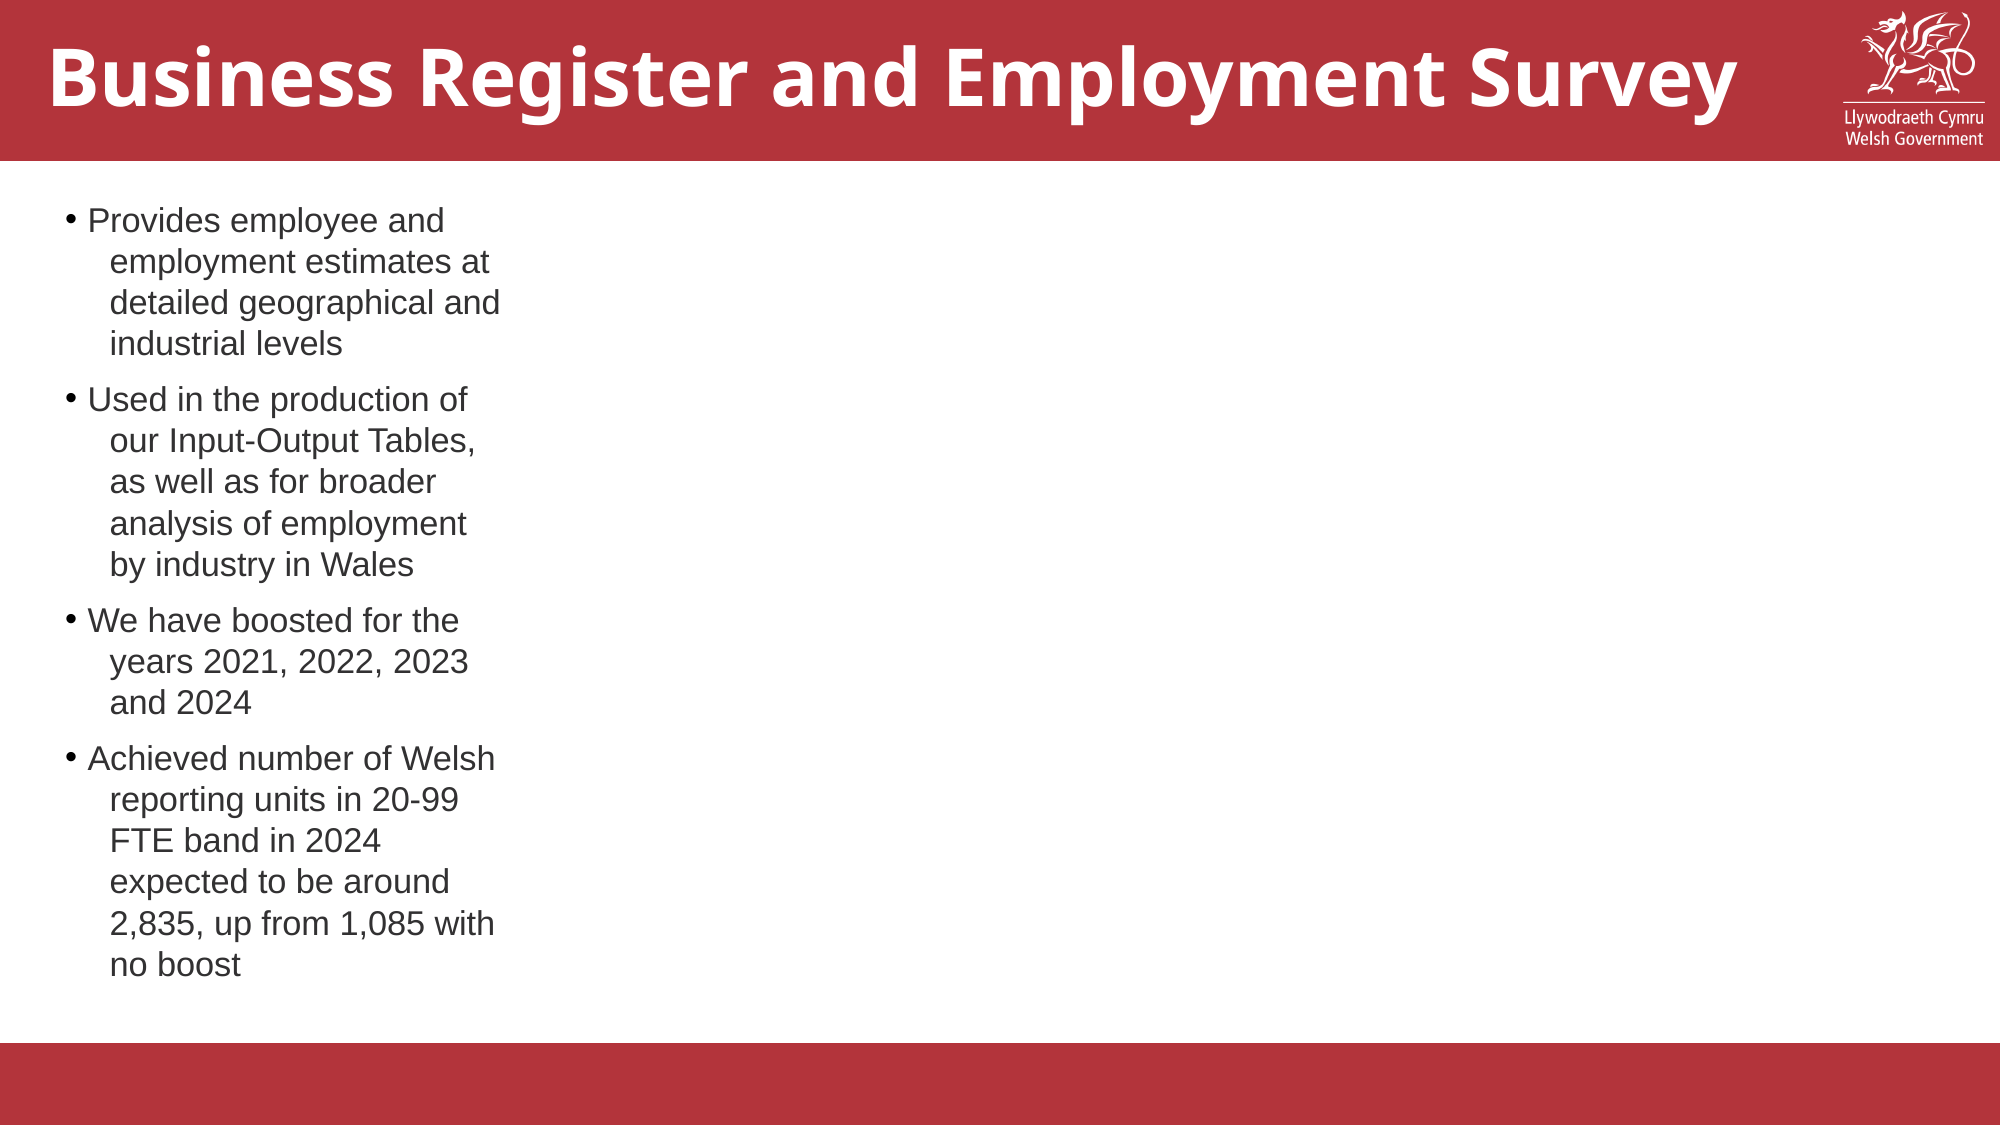

Business Register and Employment Survey
# Provides employee and employment estimates at detailed geographical and industrial levels
Used in the production of our Input-Output Tables, as well as for broader analysis of employment by industry in Wales
We have boosted for the years 2021, 2022, 2023 and 2024
Achieved number of Welsh reporting units in 20-99 FTE band in 2024 expected to be around 2,835, up from 1,085 with no boost